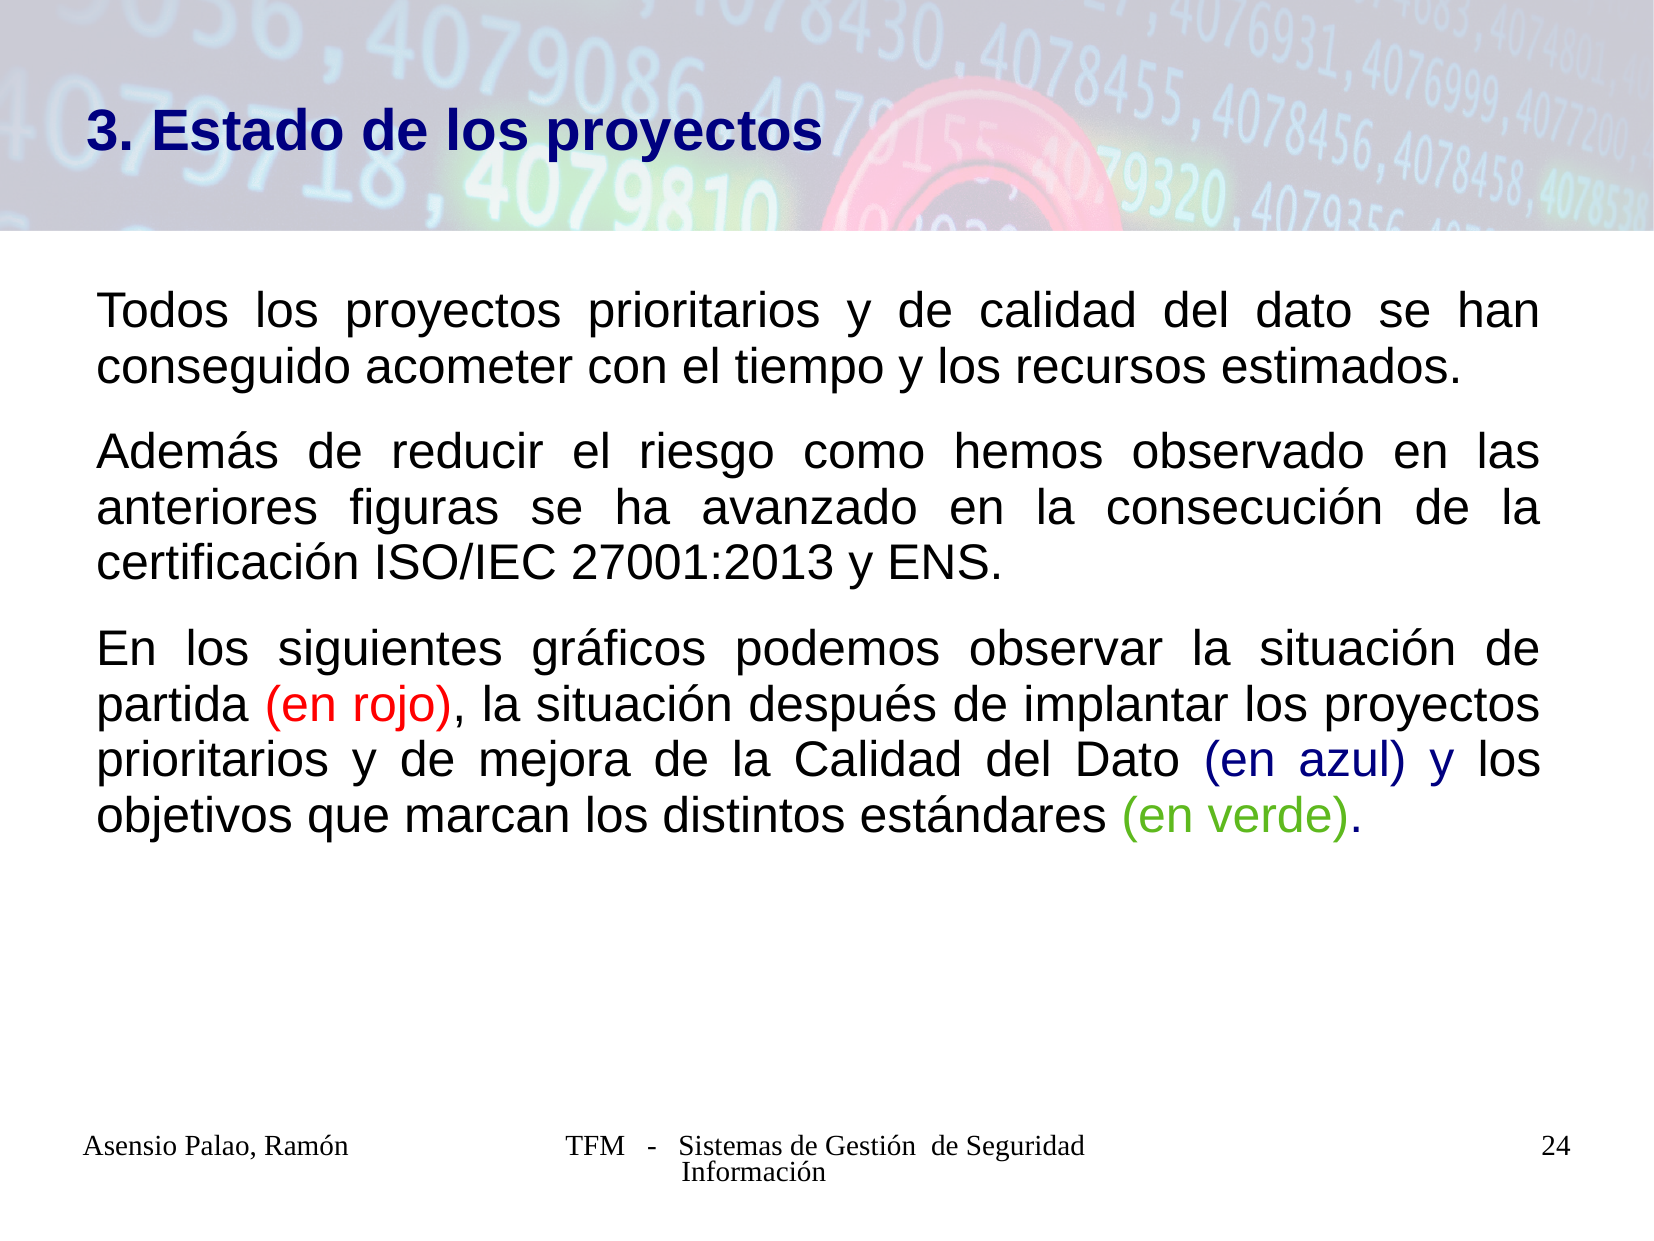

3. Estado de los proyectos
Todos los proyectos prioritarios y de calidad del dato se han conseguido acometer con el tiempo y los recursos estimados.
Además de reducir el riesgo como hemos observado en las anteriores figuras se ha avanzado en la consecución de la certificación ISO/IEC 27001:2013 y ENS.
En los siguientes gráficos podemos observar la situación de partida (en rojo), la situación después de implantar los proyectos prioritarios y de mejora de la Calidad del Dato (en azul) y los objetivos que marcan los distintos estándares (en verde).
Asensio Palao, Ramón
TFM - Sistemas de Gestión de Seguridad Información
24